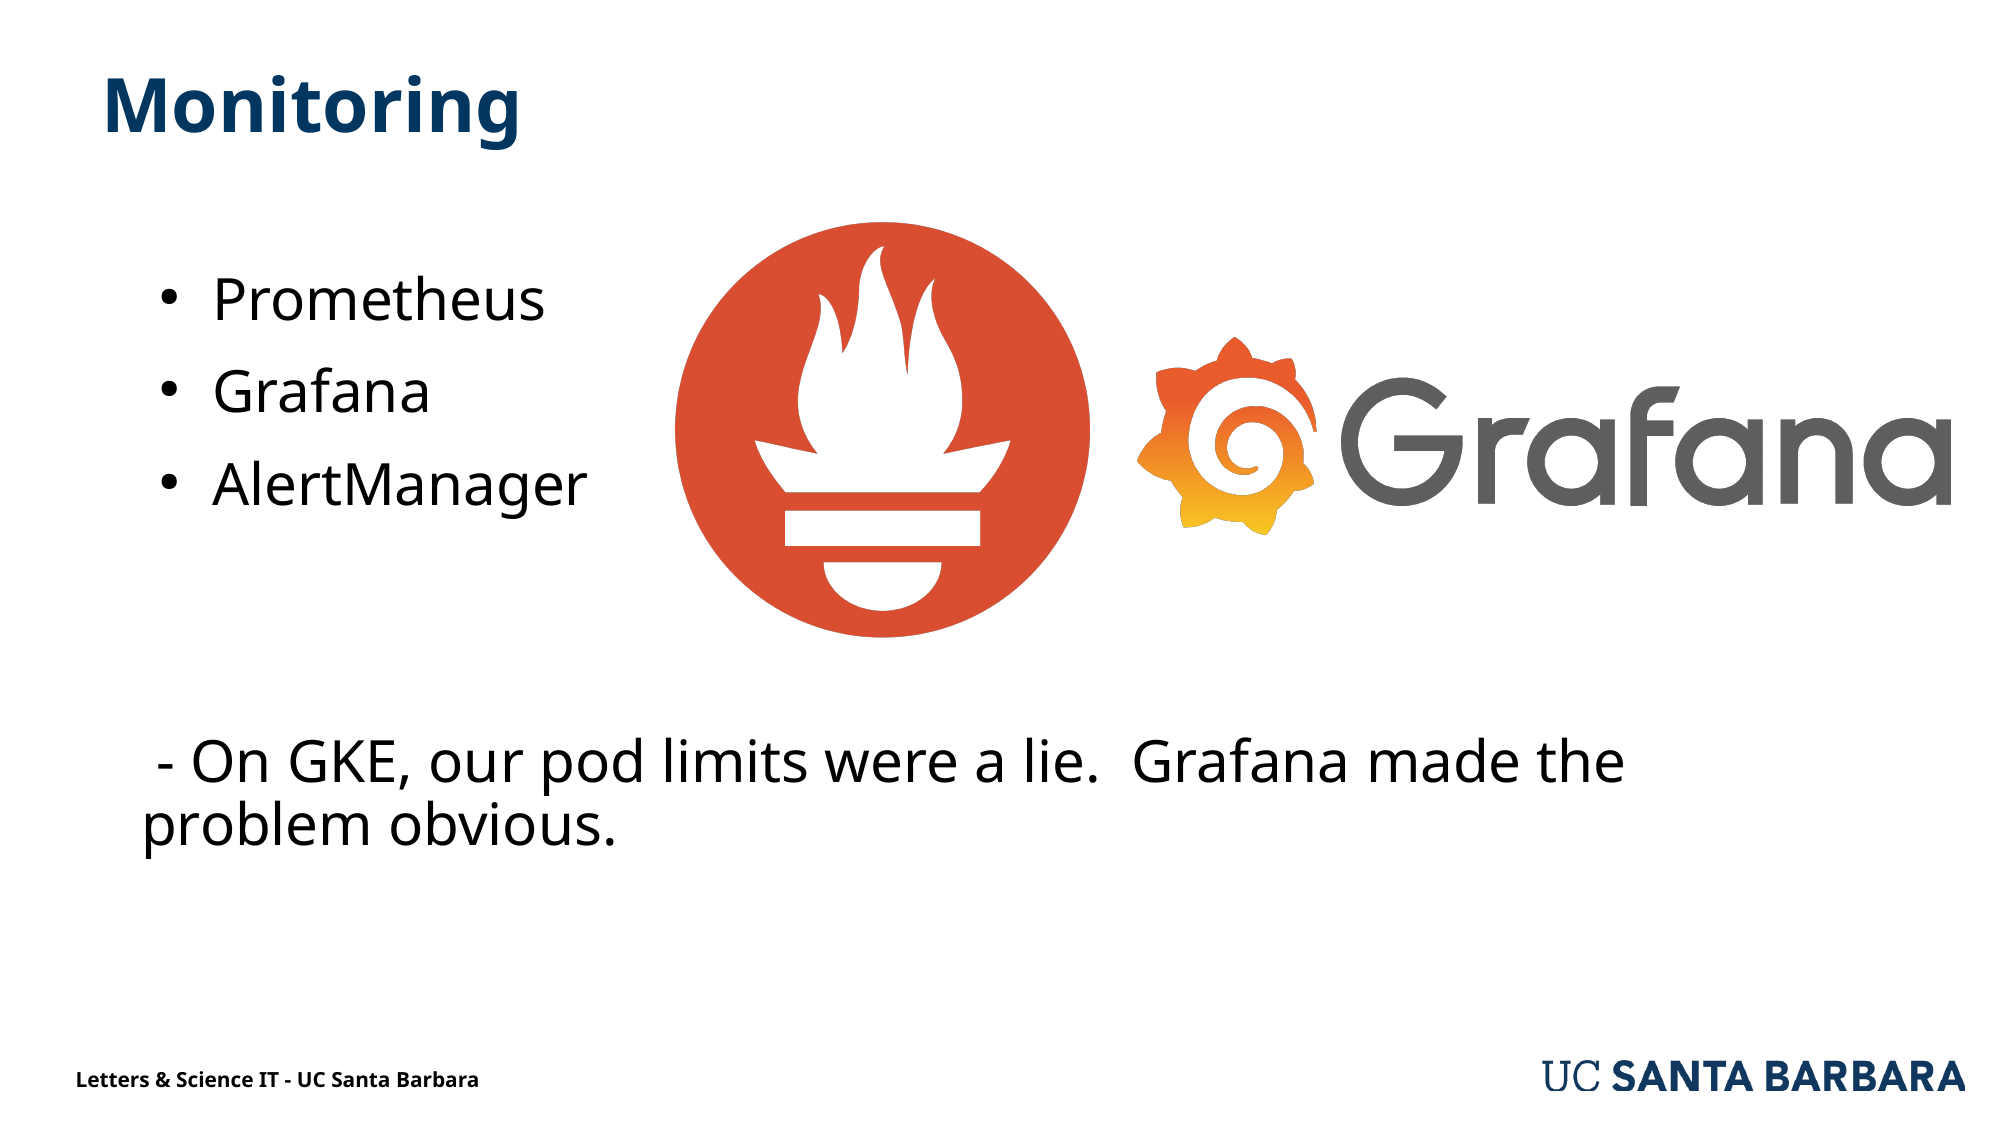

# Monitoring
Prometheus
Grafana
AlertManager
 - On GKE, our pod limits were a lie. Grafana made the problem obvious.